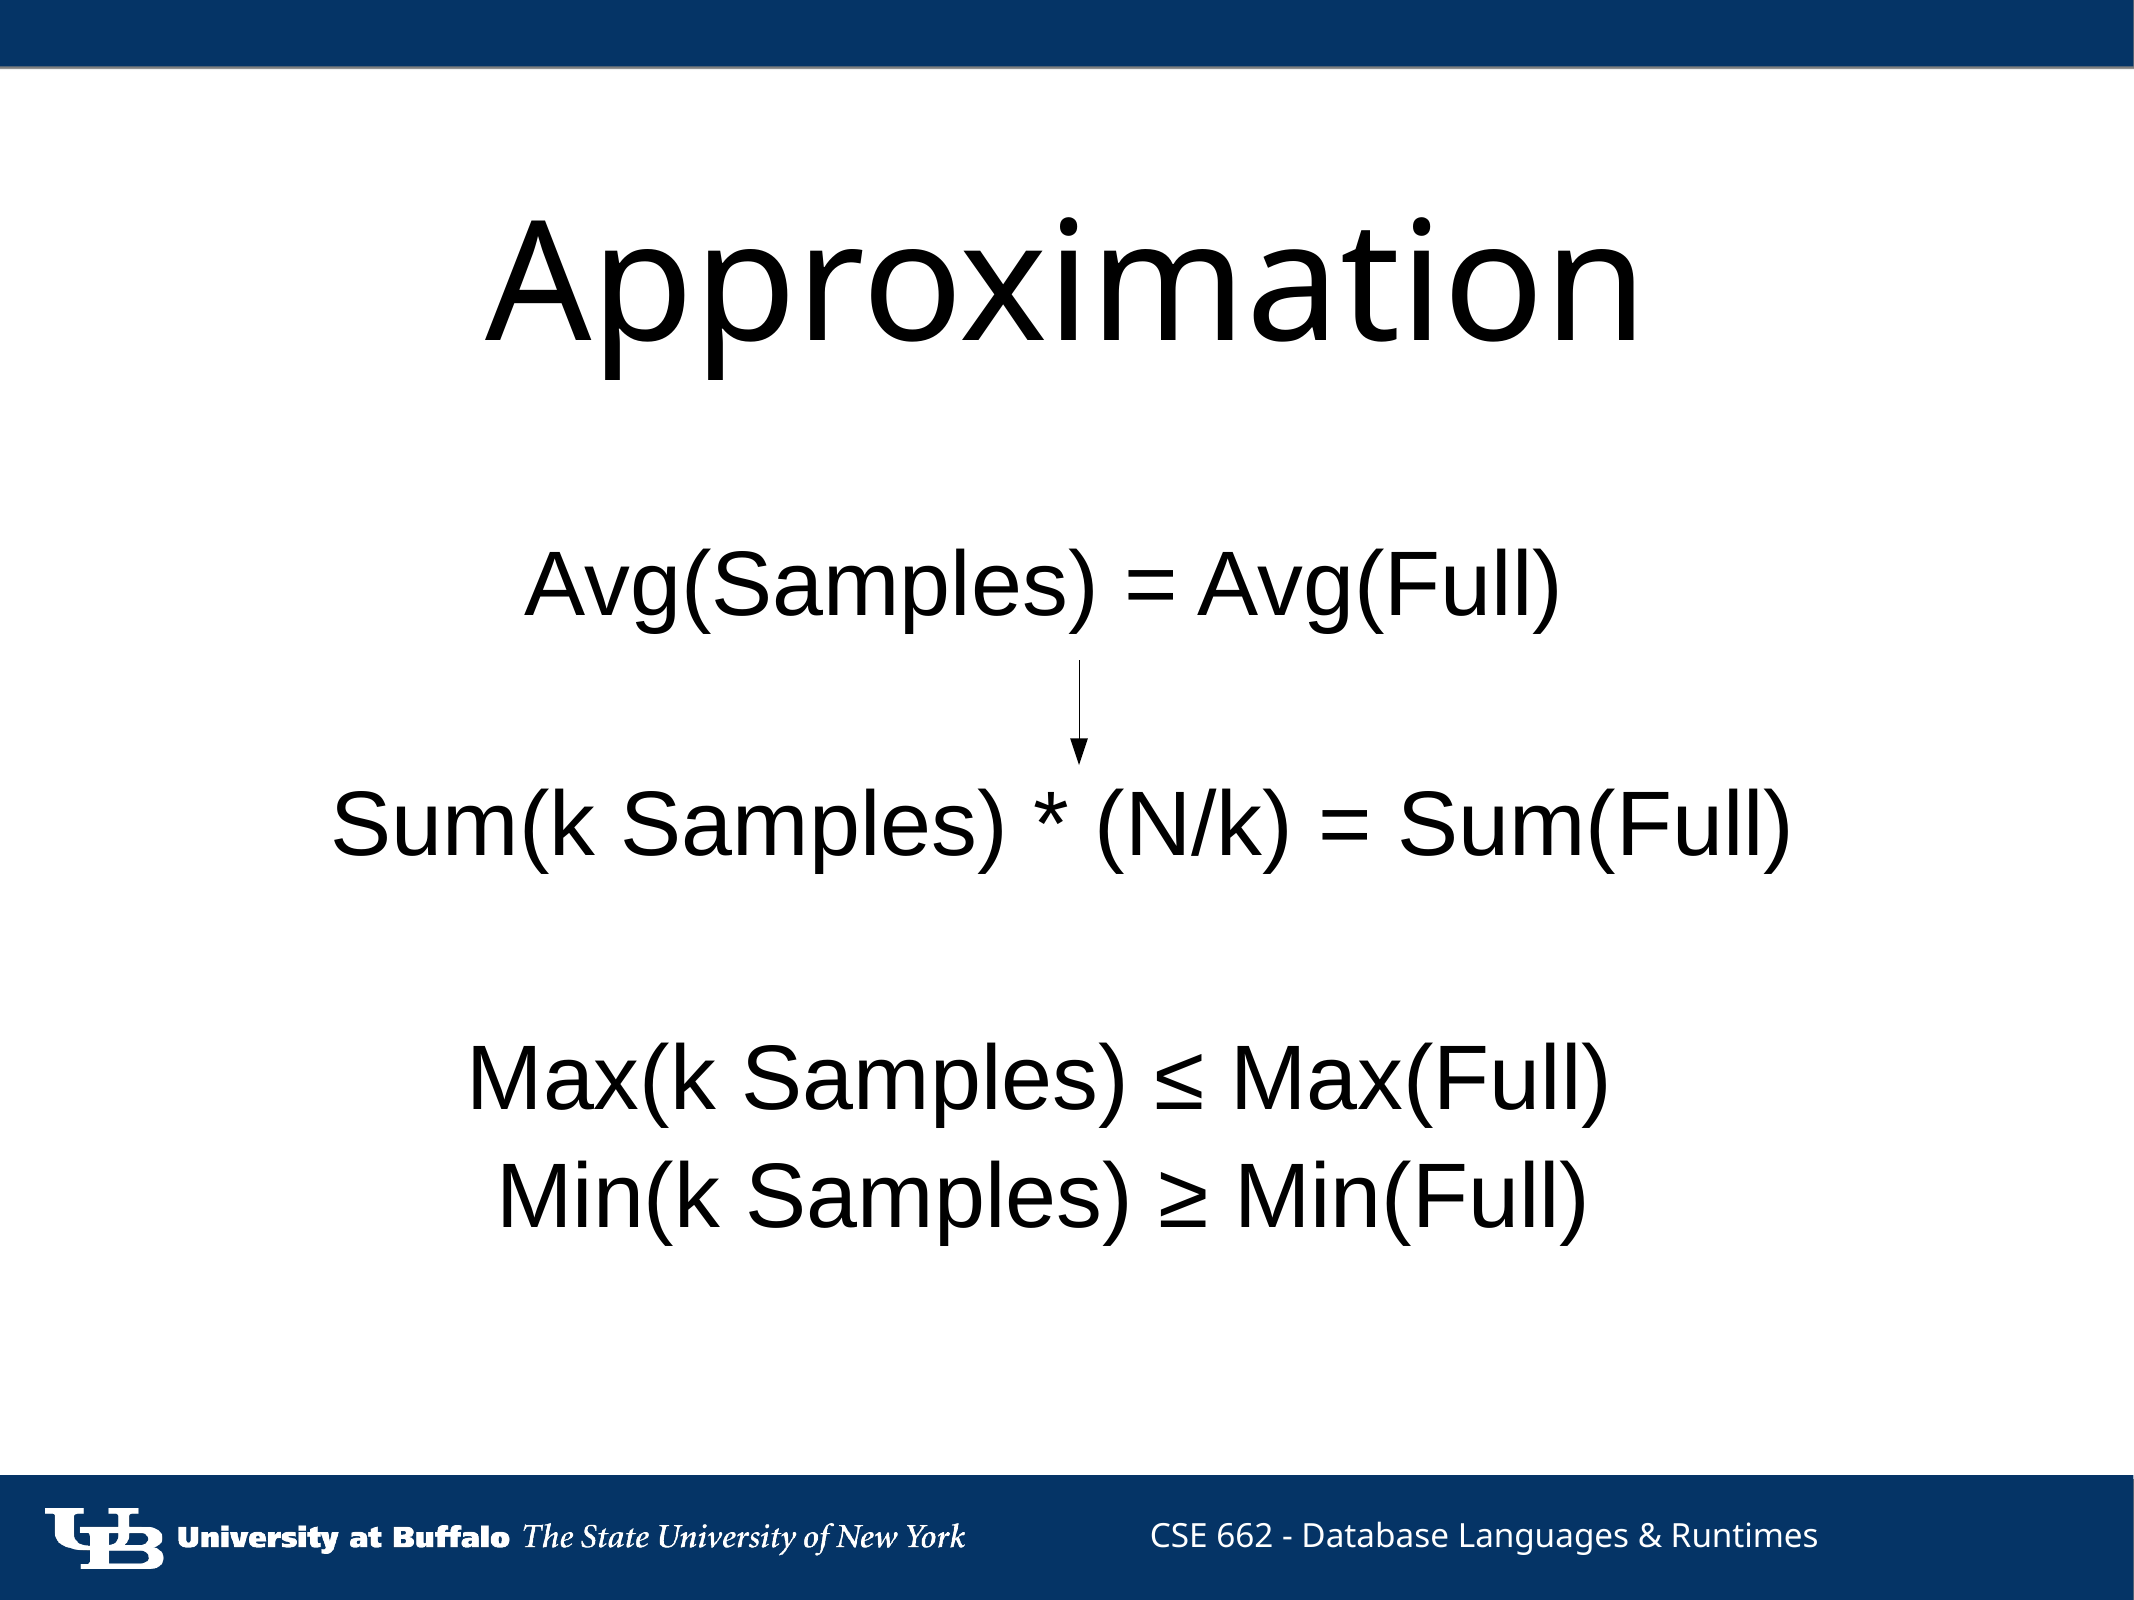

# Approximation
Avg(Samples) = Avg(Full)
Sum(k Samples) * (N/k) = Sum(Full)
Max(k Samples) ≤ Max(Full)
Min(k Samples) ≥ Min(Full)